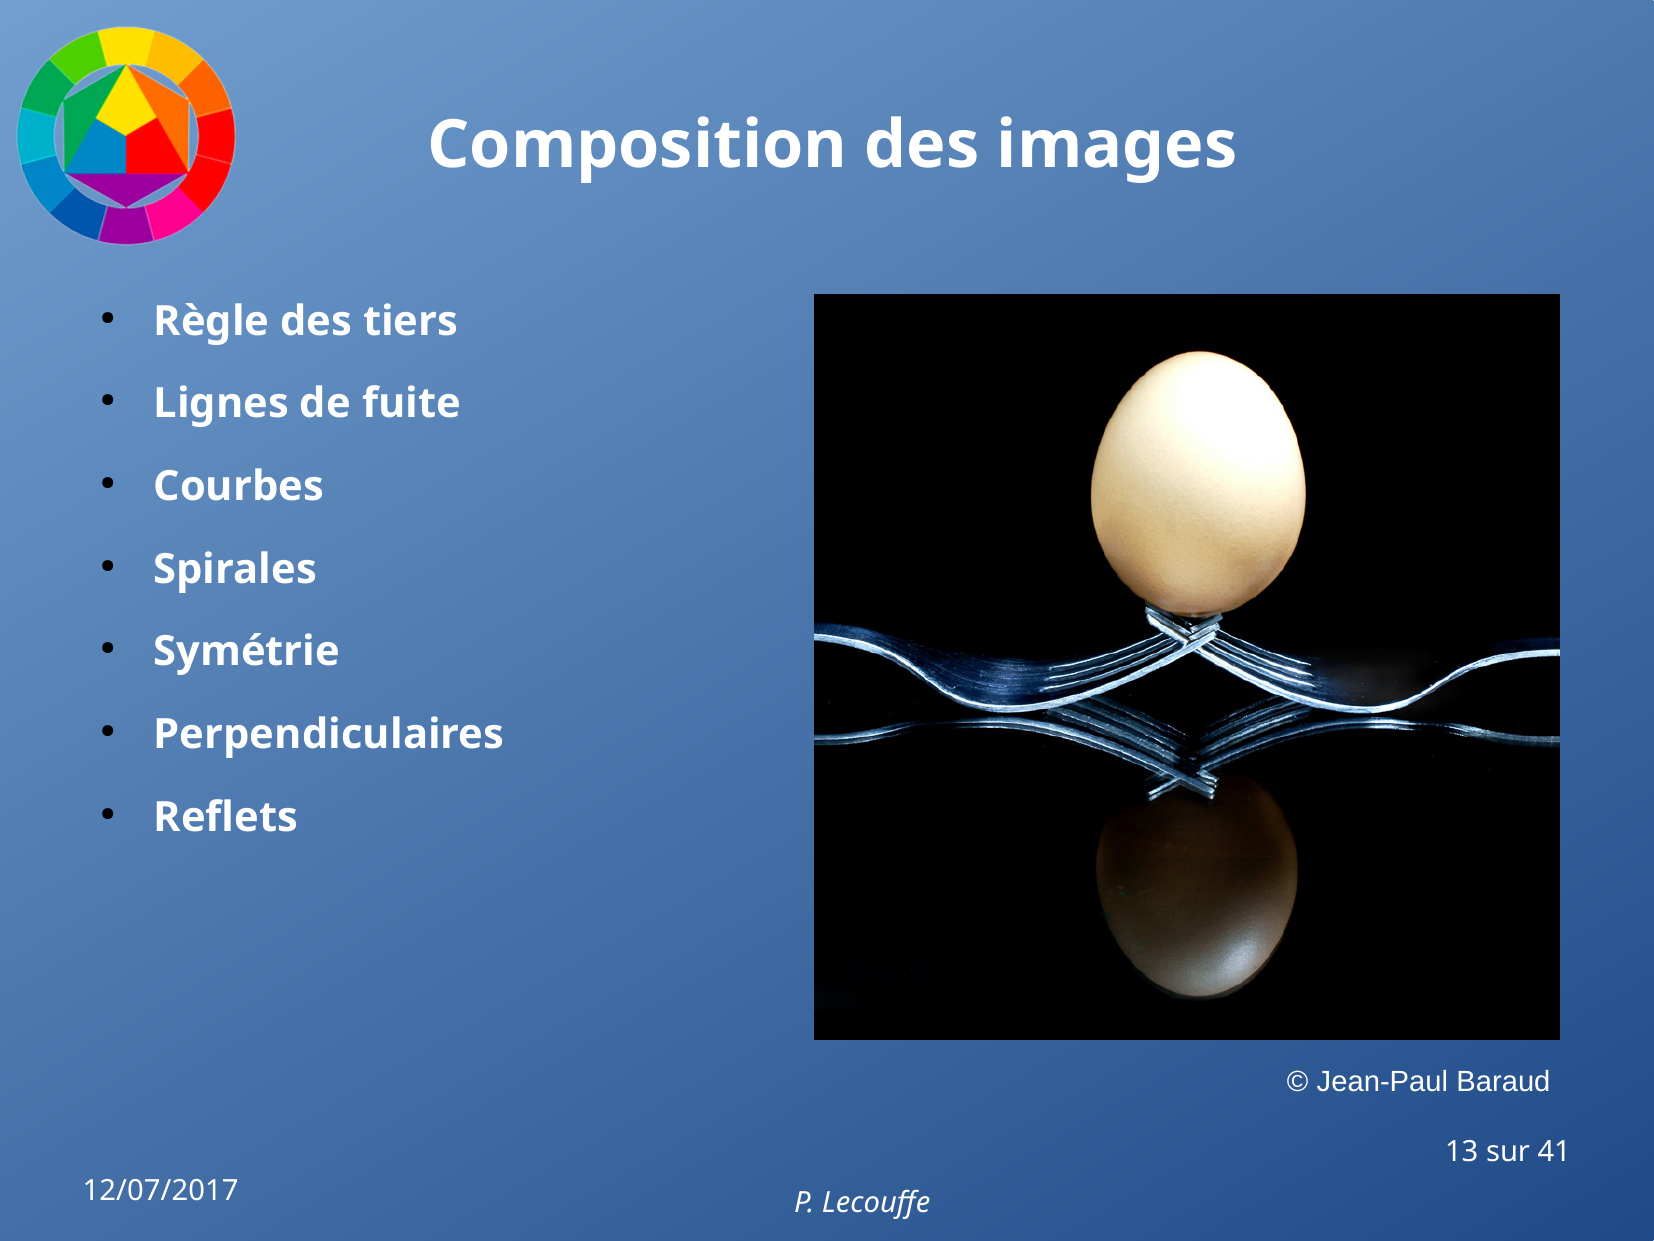

# Composition des images
Règle des tiers
Lignes de fuite
Courbes
Spirales
Symétrie
Perpendiculaires
Reflets
 © Jean-Paul Baraud
Bonjour
13